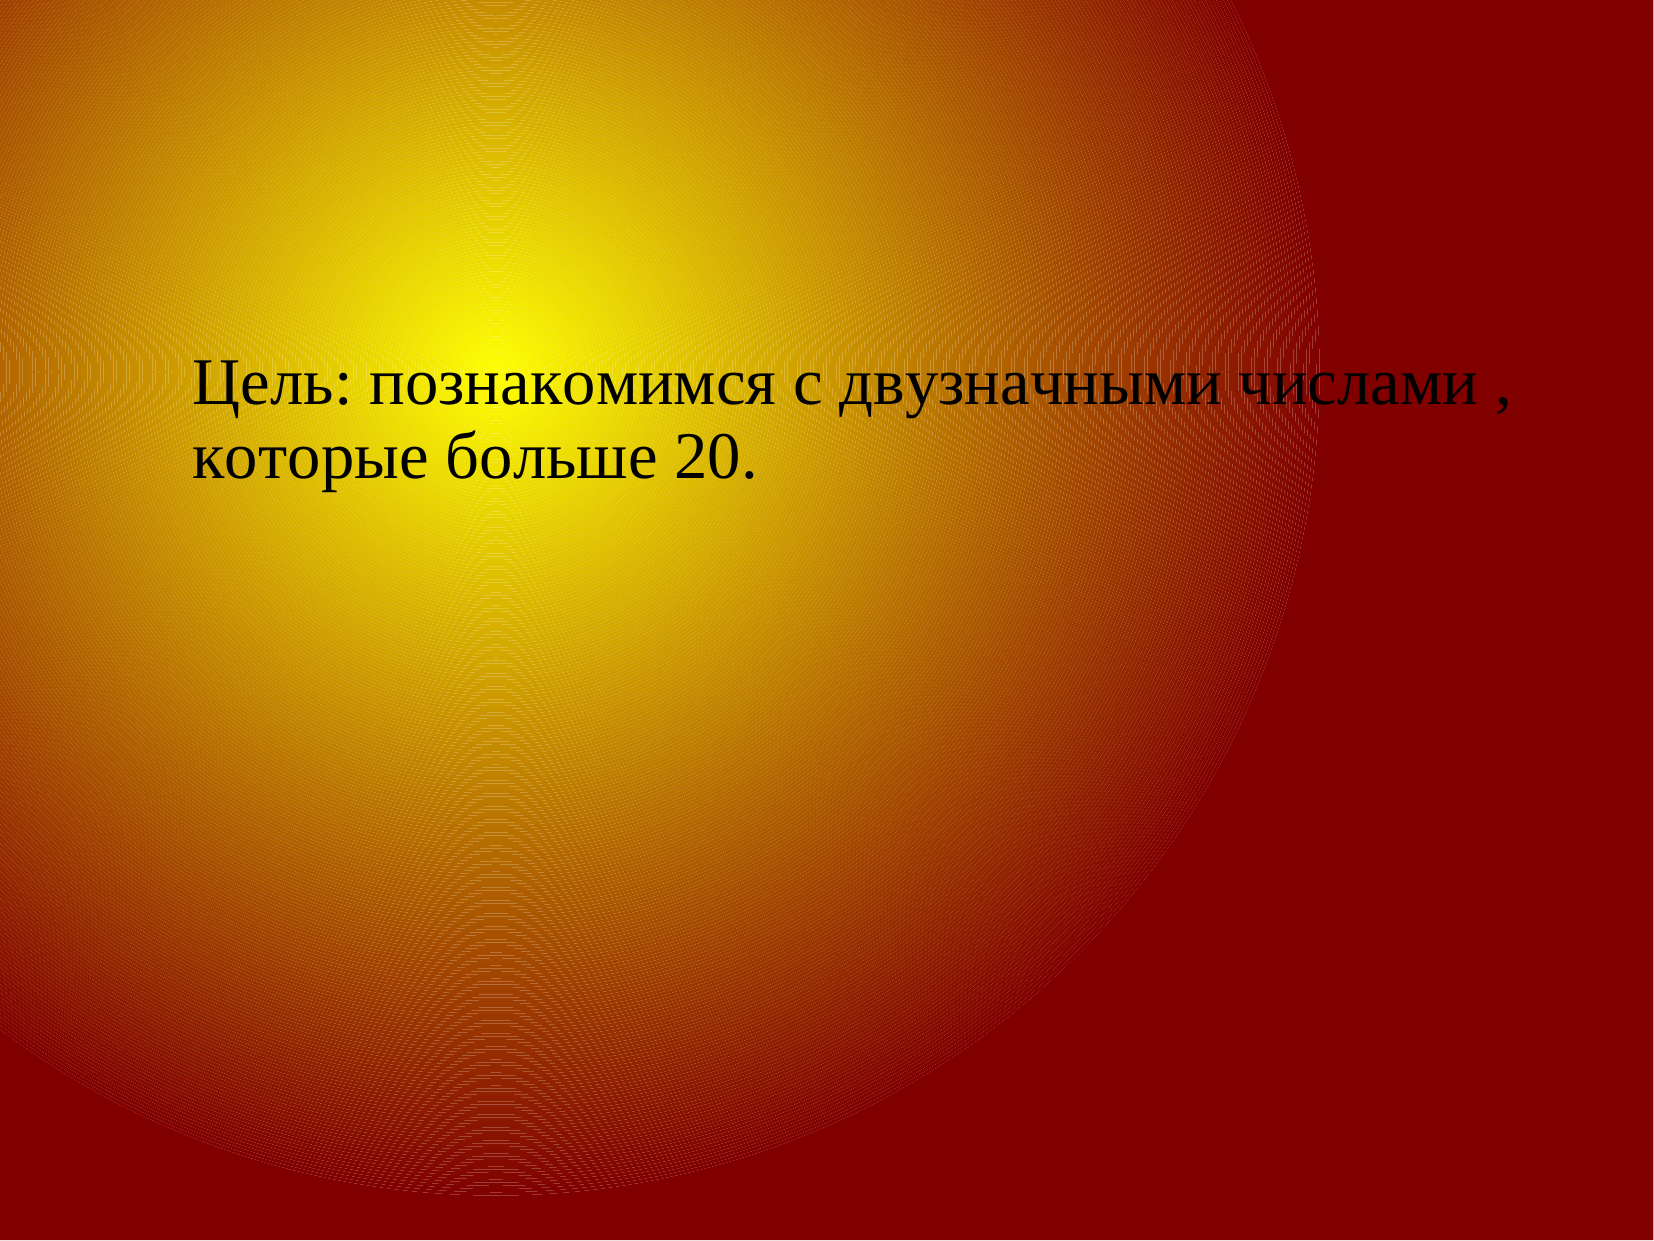

#
Цель: познакомимся с двузначными числами , которые больше 20.